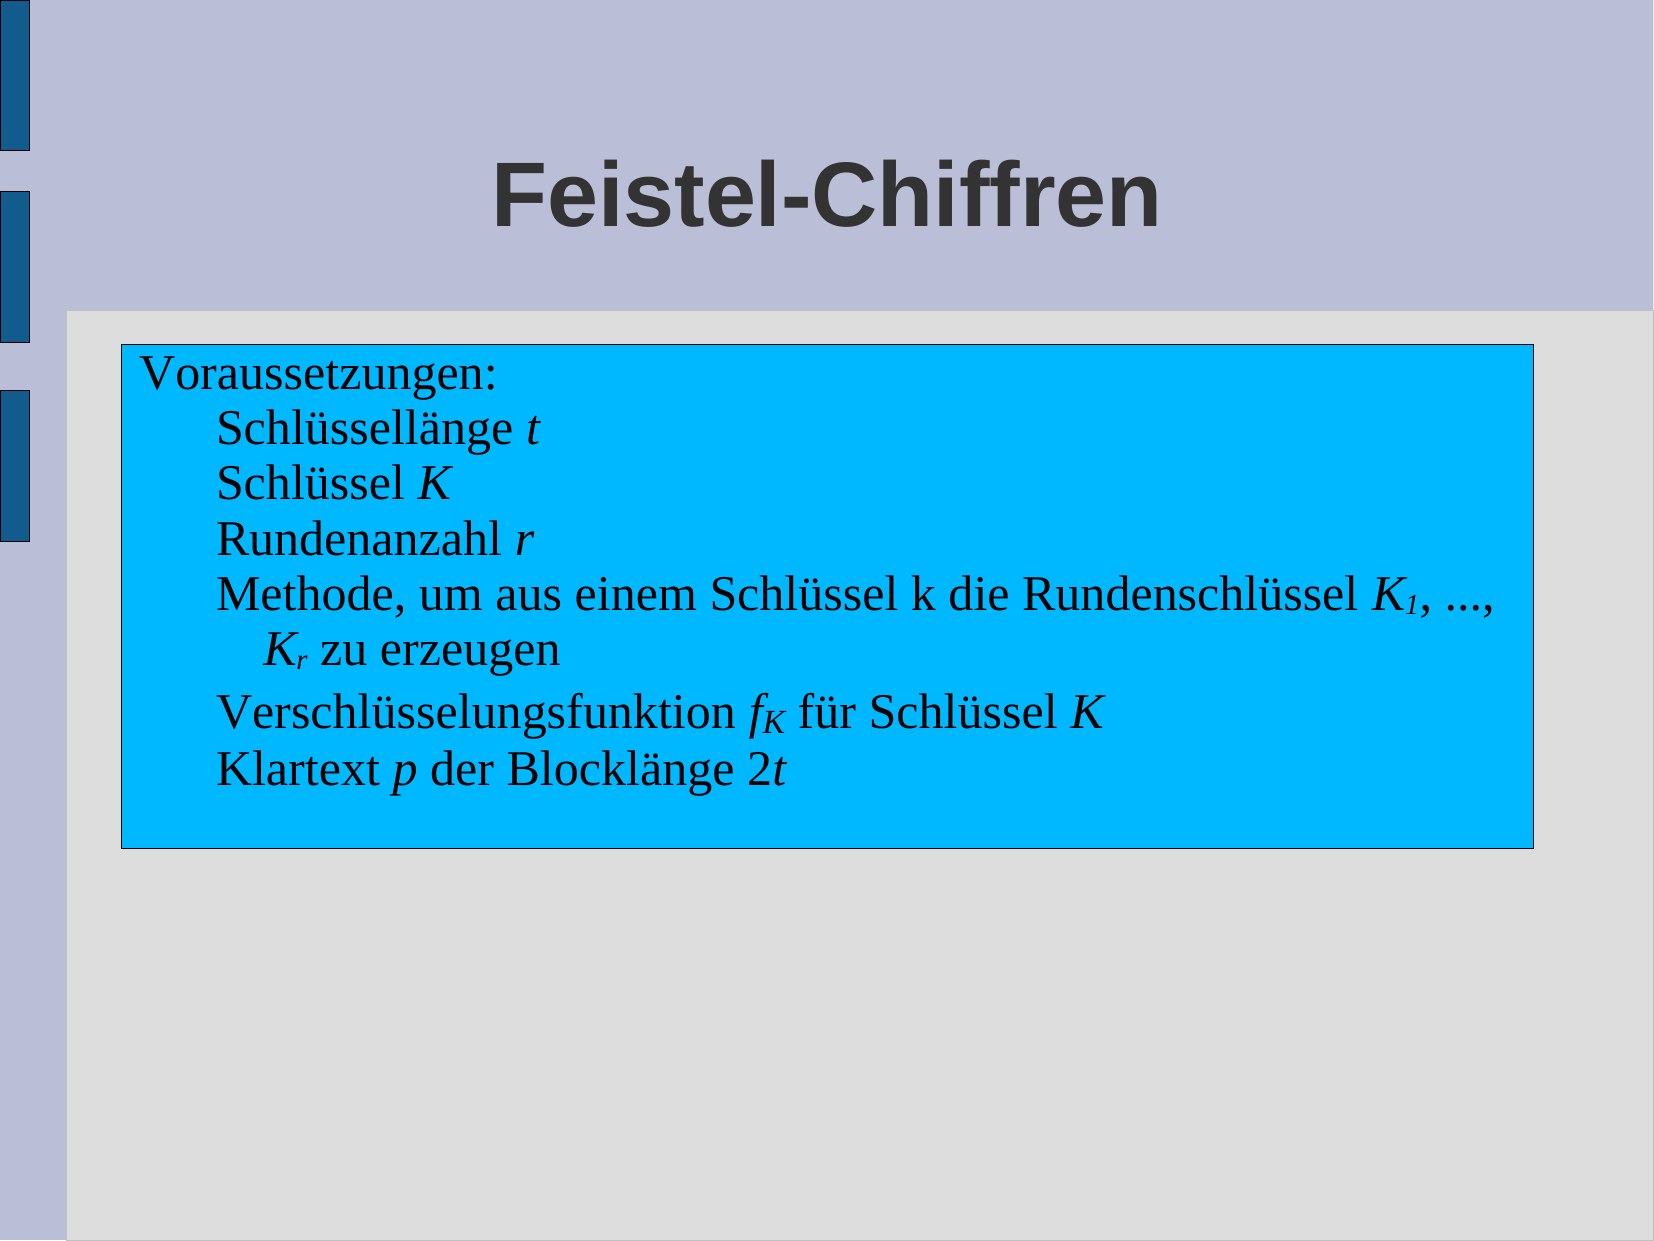

# Feistel-Chiffren
Voraussetzungen:
Schlüssellänge t
Schlüssel K
Rundenanzahl r
Methode, um aus einem Schlüssel k die Rundenschlüssel K1, ..., Kr zu erzeugen
Verschlüsselungsfunktion fK für Schlüssel K
Klartext p der Blocklänge 2t